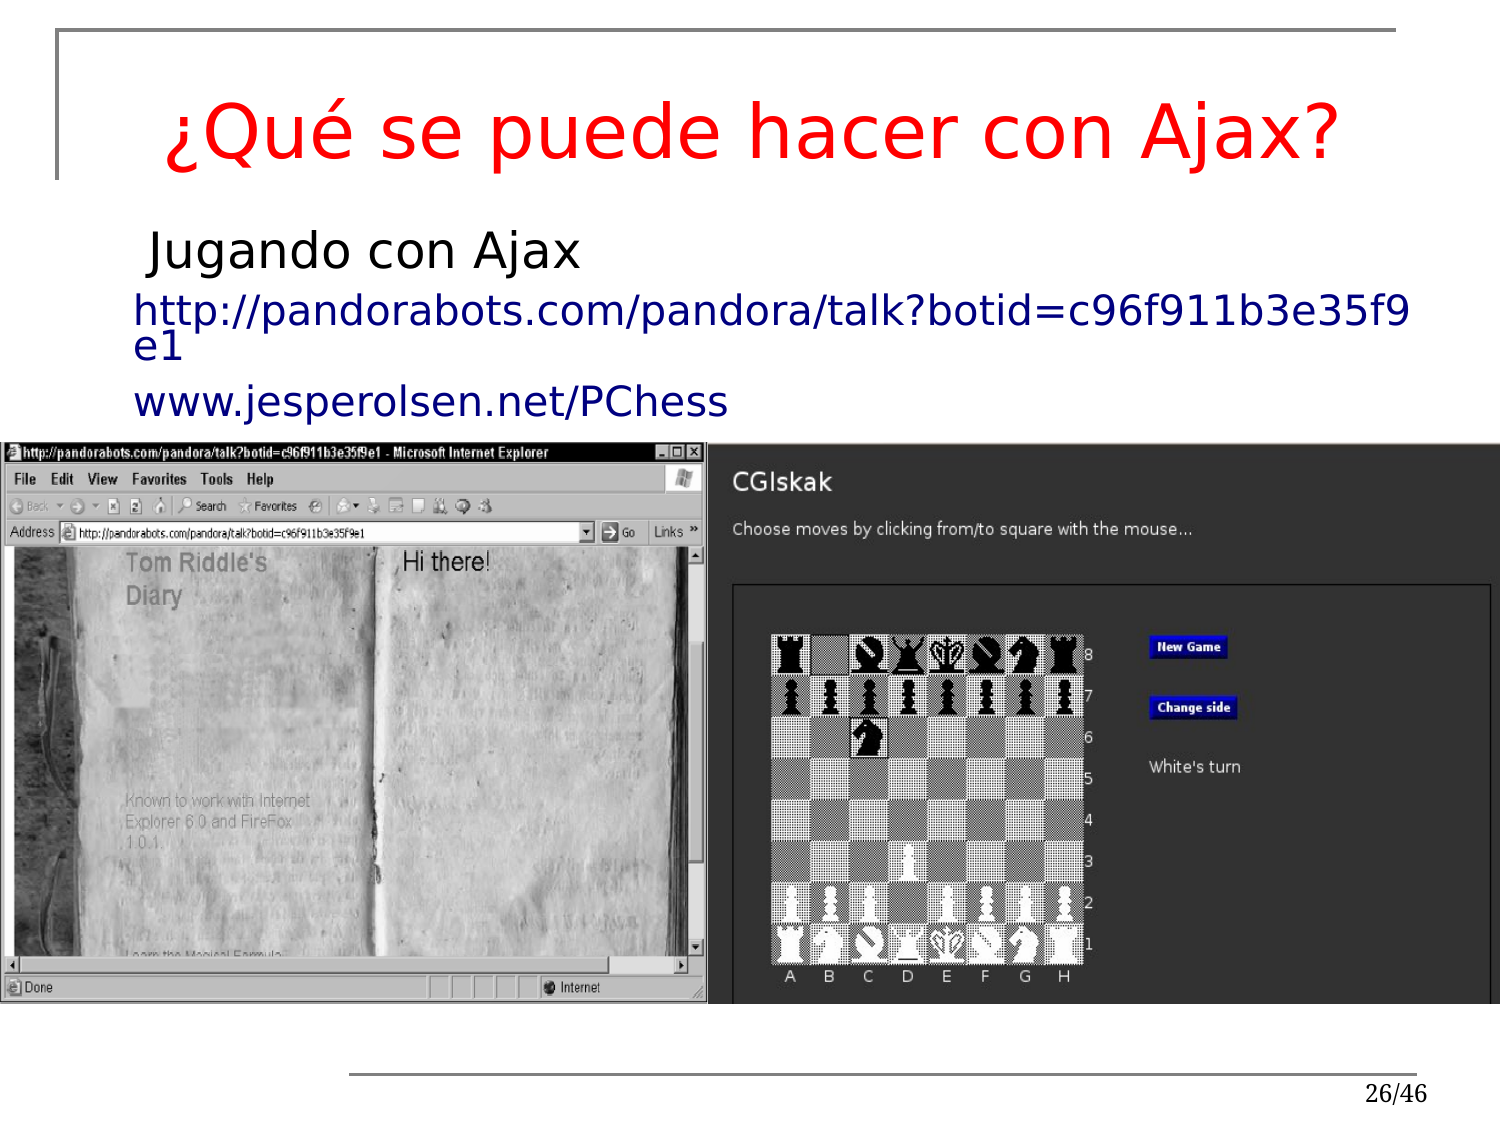

# ¿Qué se puede hacer con Ajax?
 Jugando con Ajax
http://pandorabots.com/pandora/talk?botid=c96f911b3e35f9e1
www.jesperolsen.net/PChess